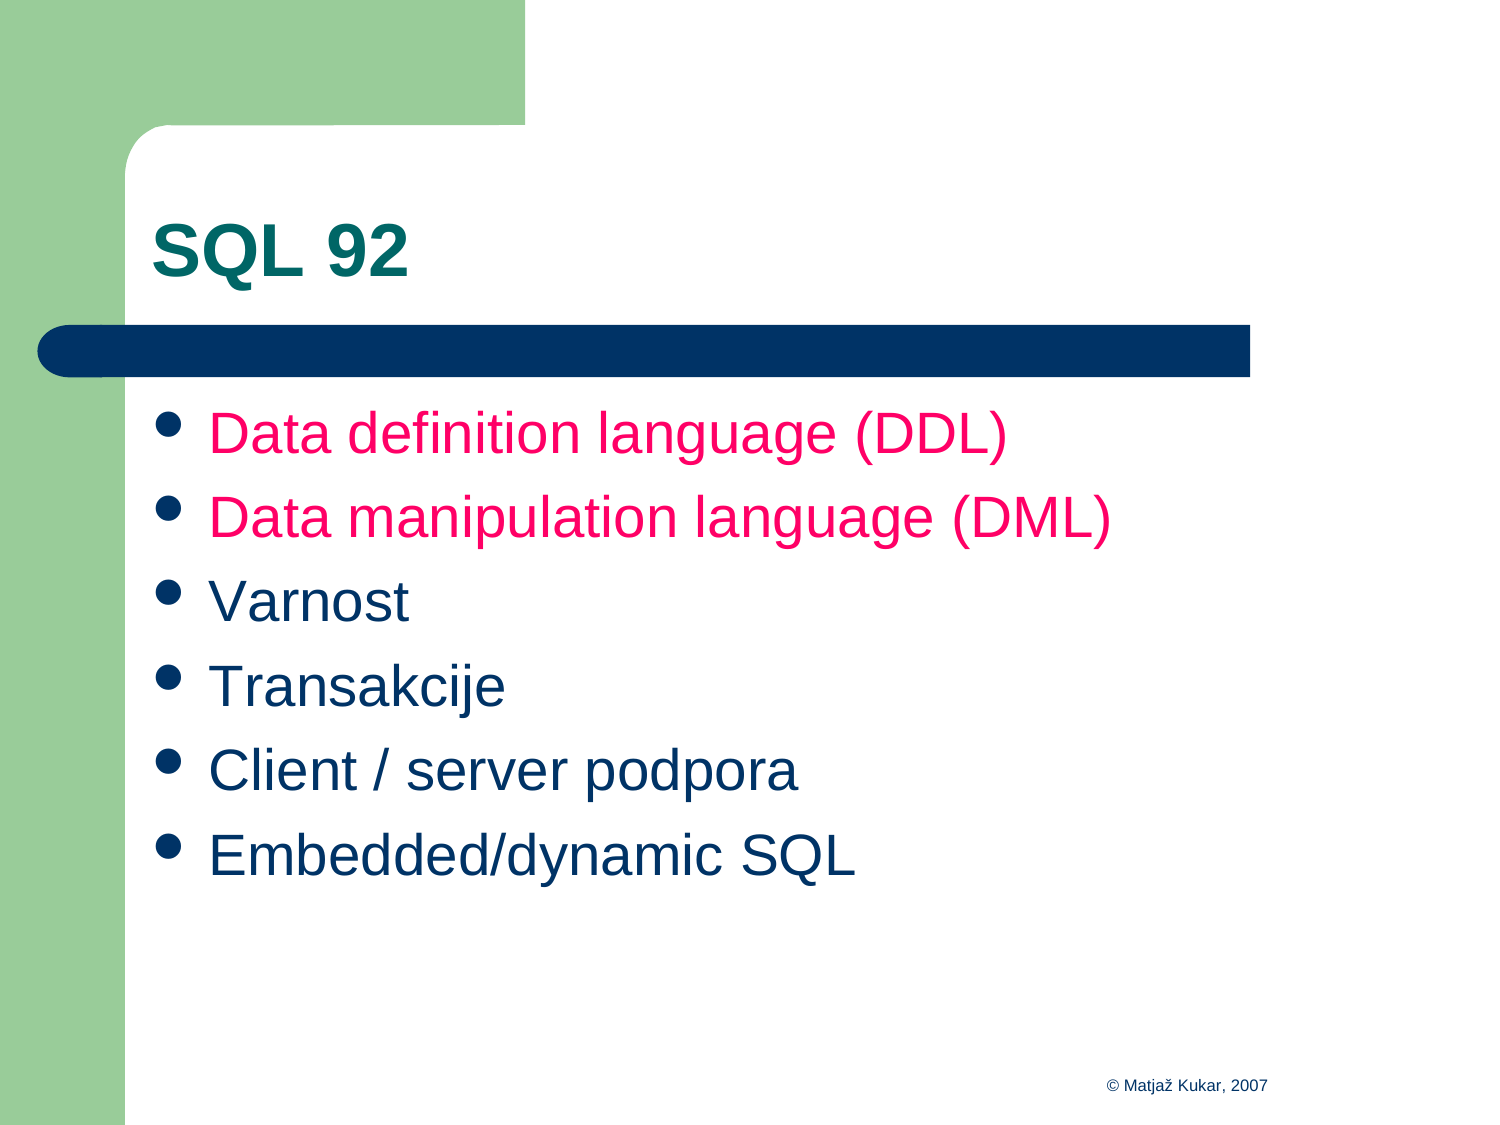

# SQL 92
Data definition language (DDL)
Data manipulation language (DML)
Varnost
Transakcije
Client / server podpora
Embedded/dynamic SQL
© Matjaž Kukar, 2007